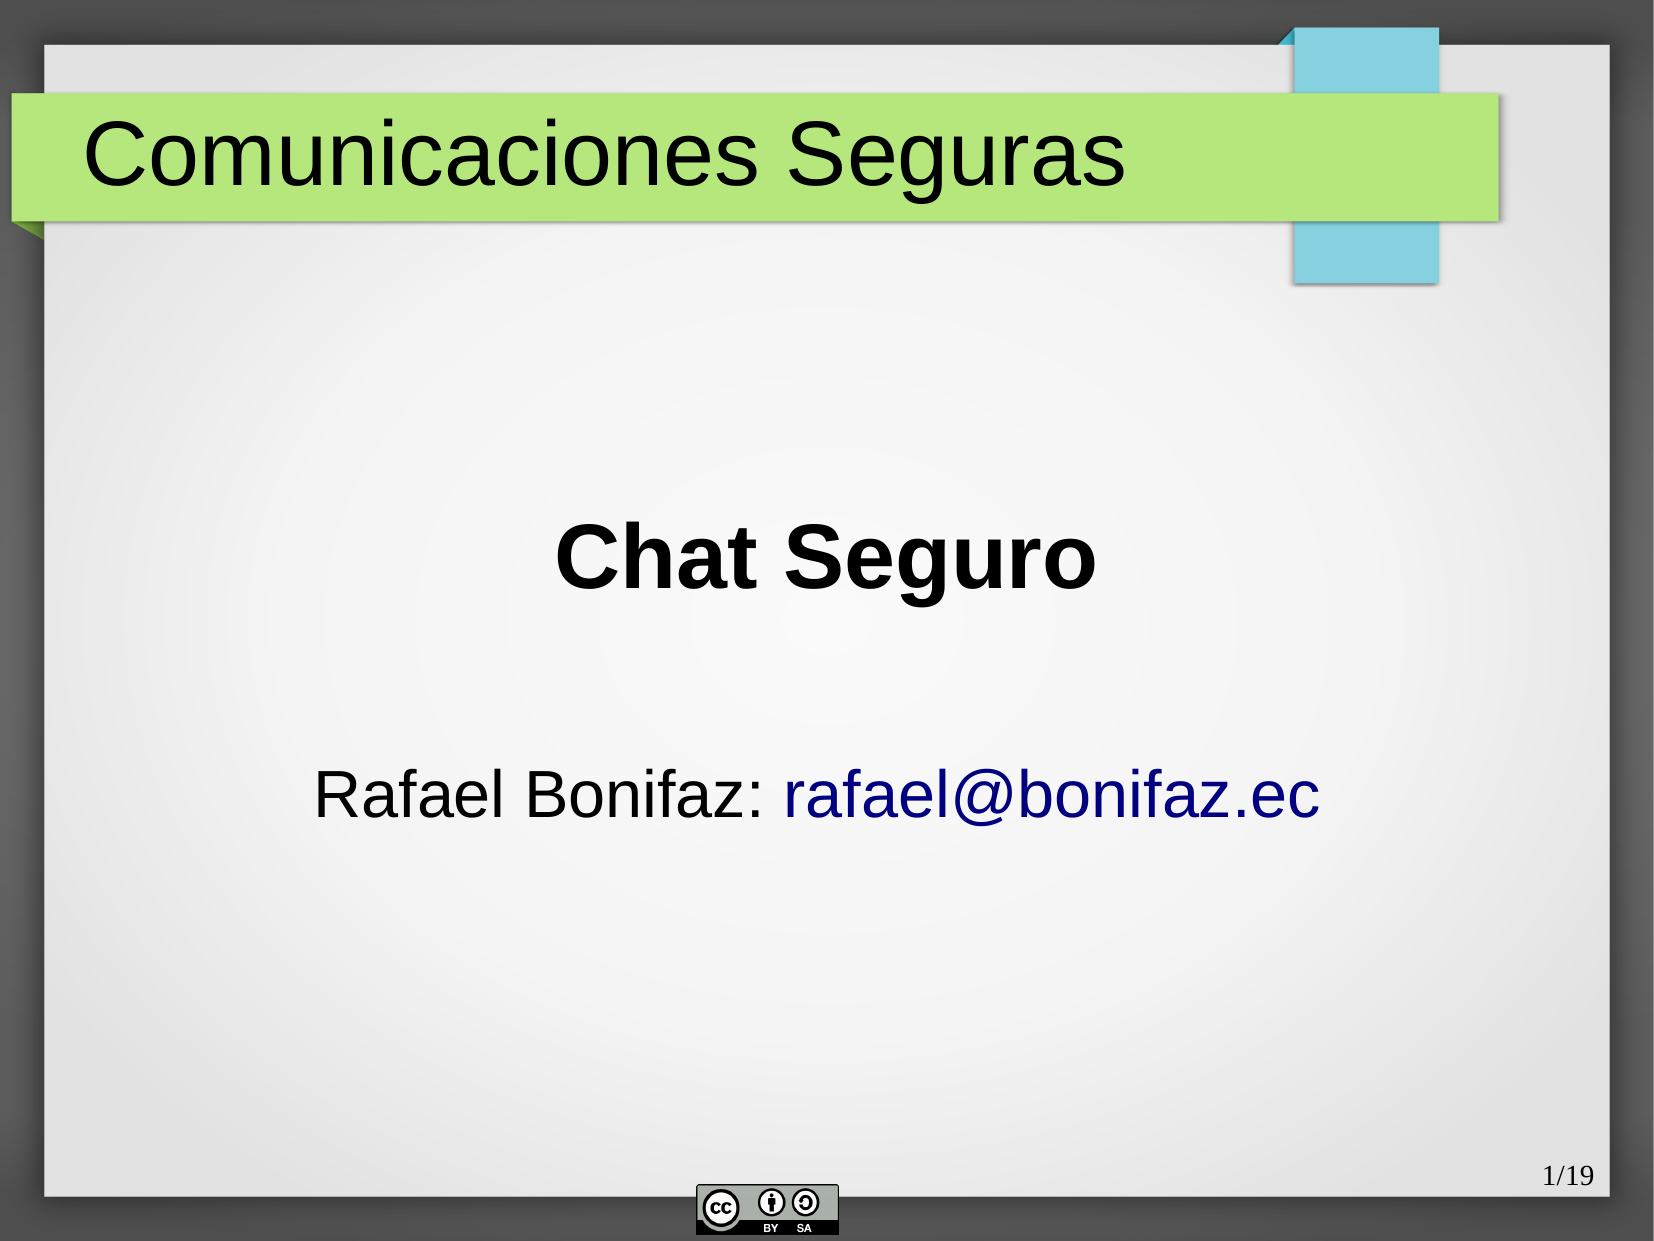

# Comunicaciones Seguras
Chat Seguro
Rafael Bonifaz: rafael@bonifaz.ec
1